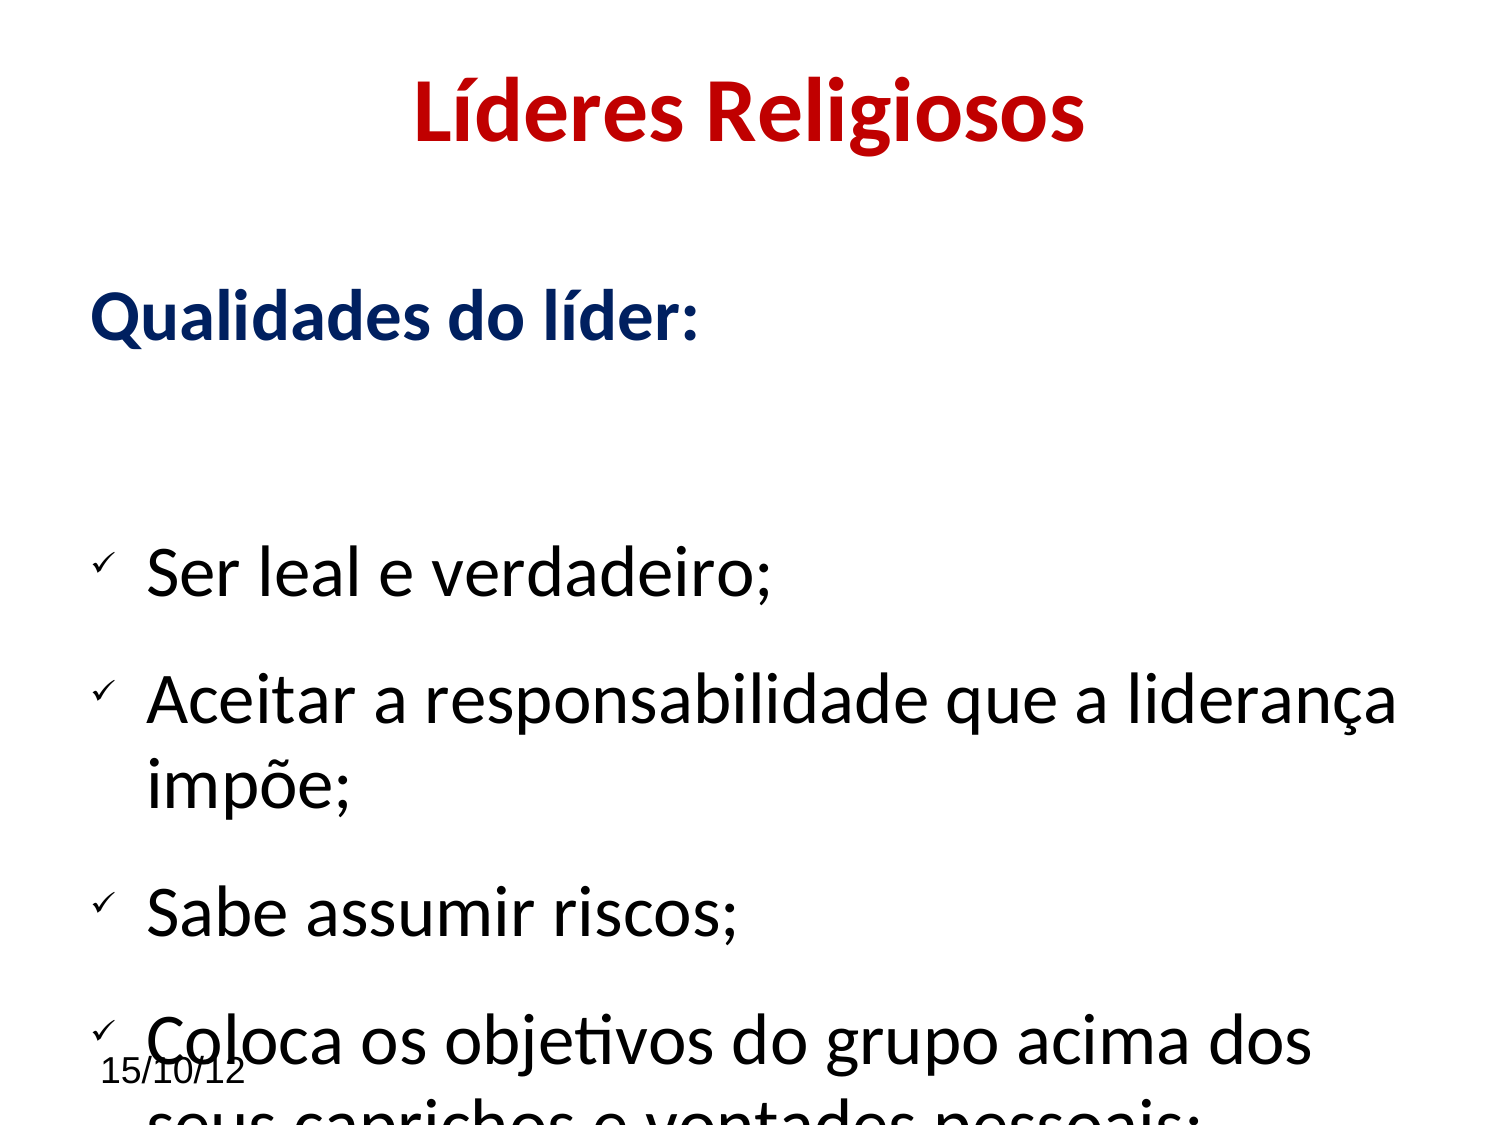

# Líderes Religiosos
Qualidades do líder:
Ser leal e verdadeiro;
Aceitar a responsabilidade que a liderança impõe;
Sabe assumir riscos;
Coloca os objetivos do grupo acima dos seus caprichos e vontades pessoais;